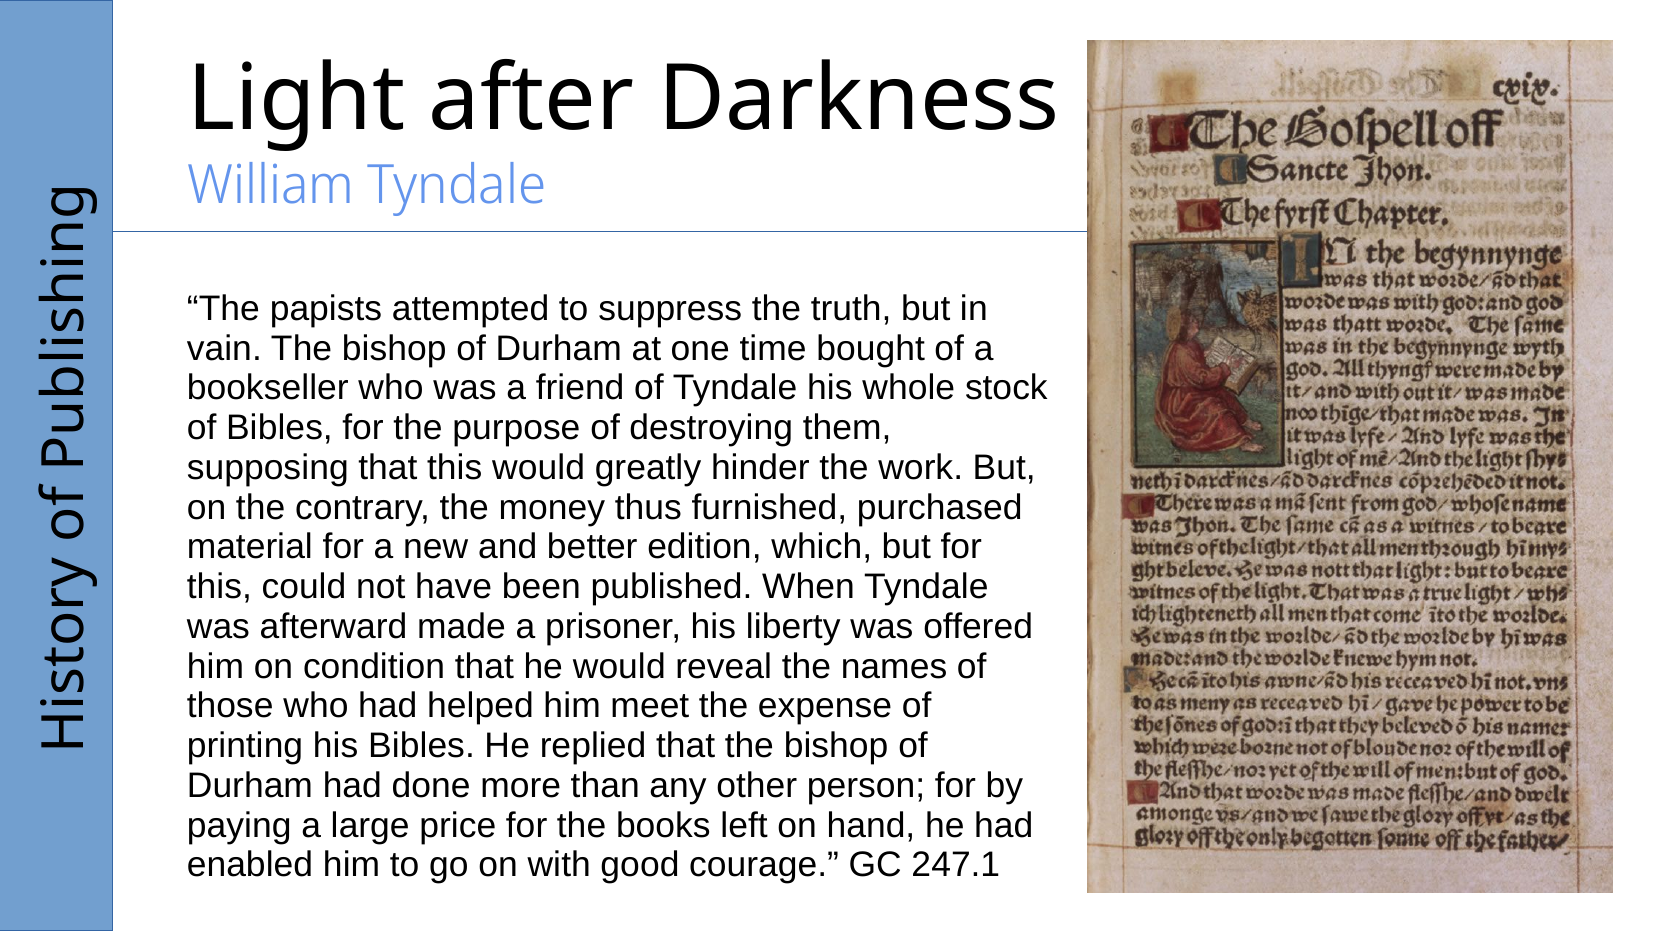

# Light after Darkness
William Tyndale
“The papists attempted to suppress the truth, but in vain. The bishop of Durham at one time bought of a bookseller who was a friend of Tyndale his whole stock of Bibles, for the purpose of destroying them, supposing that this would greatly hinder the work. But, on the contrary, the money thus furnished, purchased material for a new and better edition, which, but for this, could not have been published. When Tyndale was afterward made a prisoner, his liberty was offered him on condition that he would reveal the names of those who had helped him meet the expense of printing his Bibles. He replied that the bishop of Durham had done more than any other person; for by paying a large price for the books left on hand, he had enabled him to go on with good courage.” GC 247.1
History of Publishing